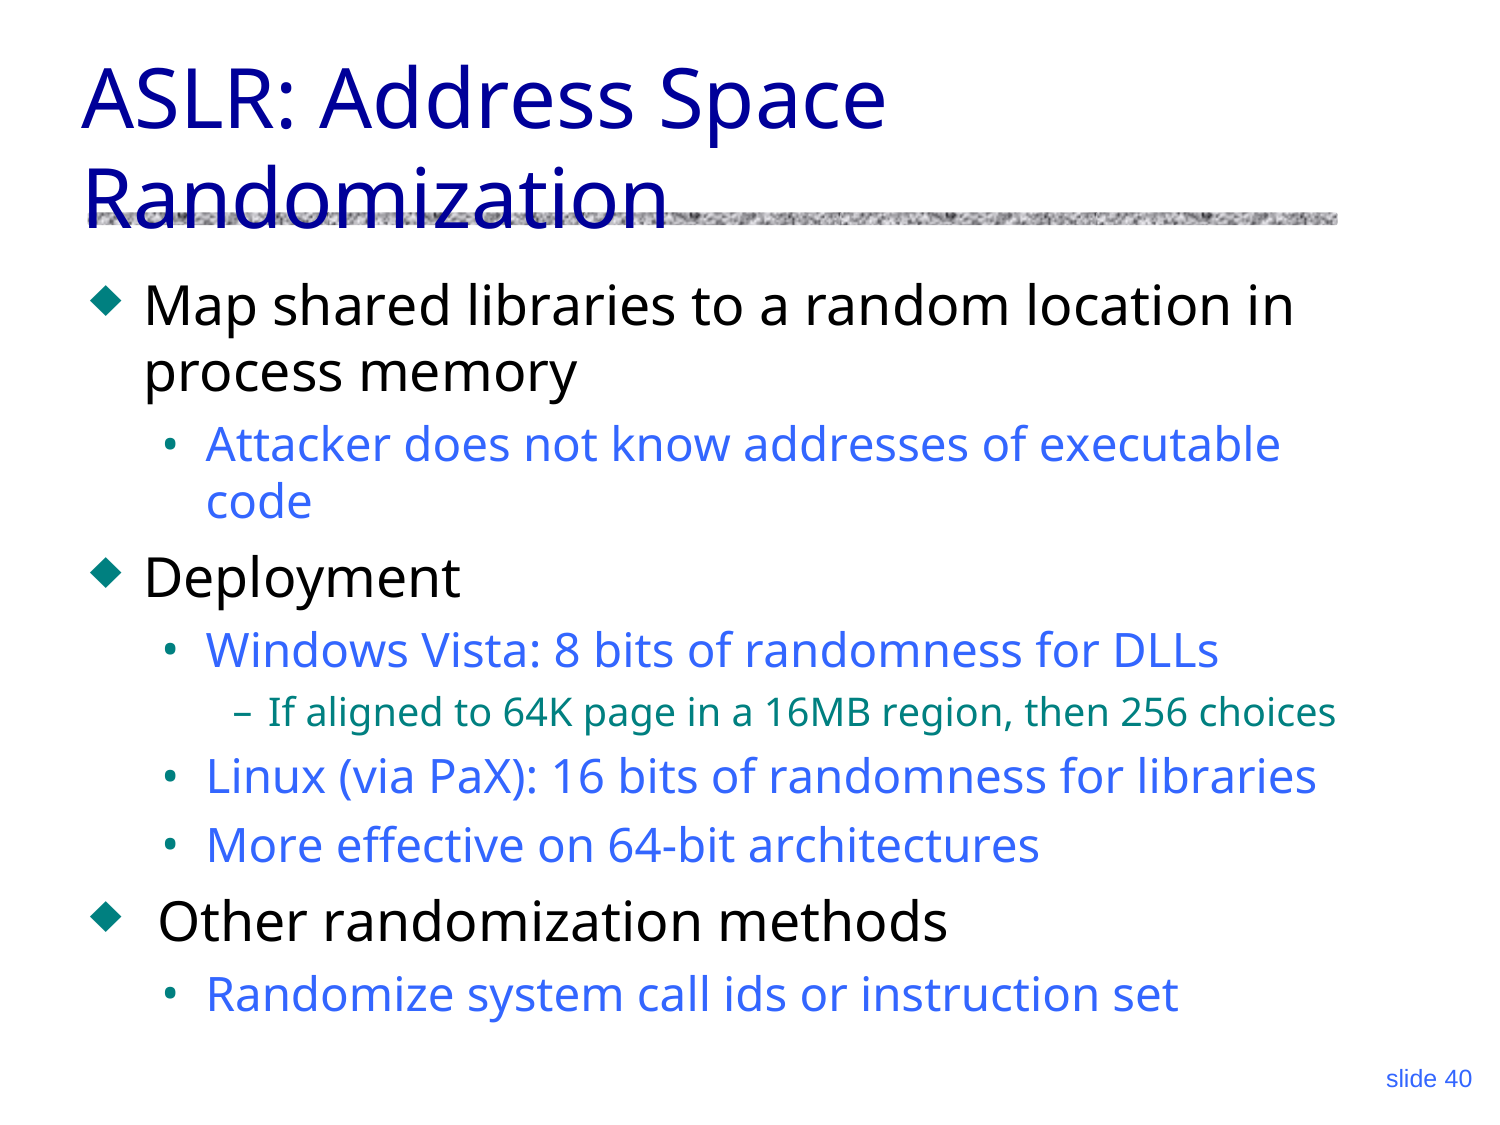

# ASLR: Address Space Randomization
Map shared libraries to a random location in process memory
Attacker does not know addresses of executable code
Deployment
Windows Vista: 8 bits of randomness for DLLs
If aligned to 64K page in a 16MB region, then 256 choices
Linux (via PaX): 16 bits of randomness for libraries
More effective on 64-bit architectures
 Other randomization methods
Randomize system call ids or instruction set
slide